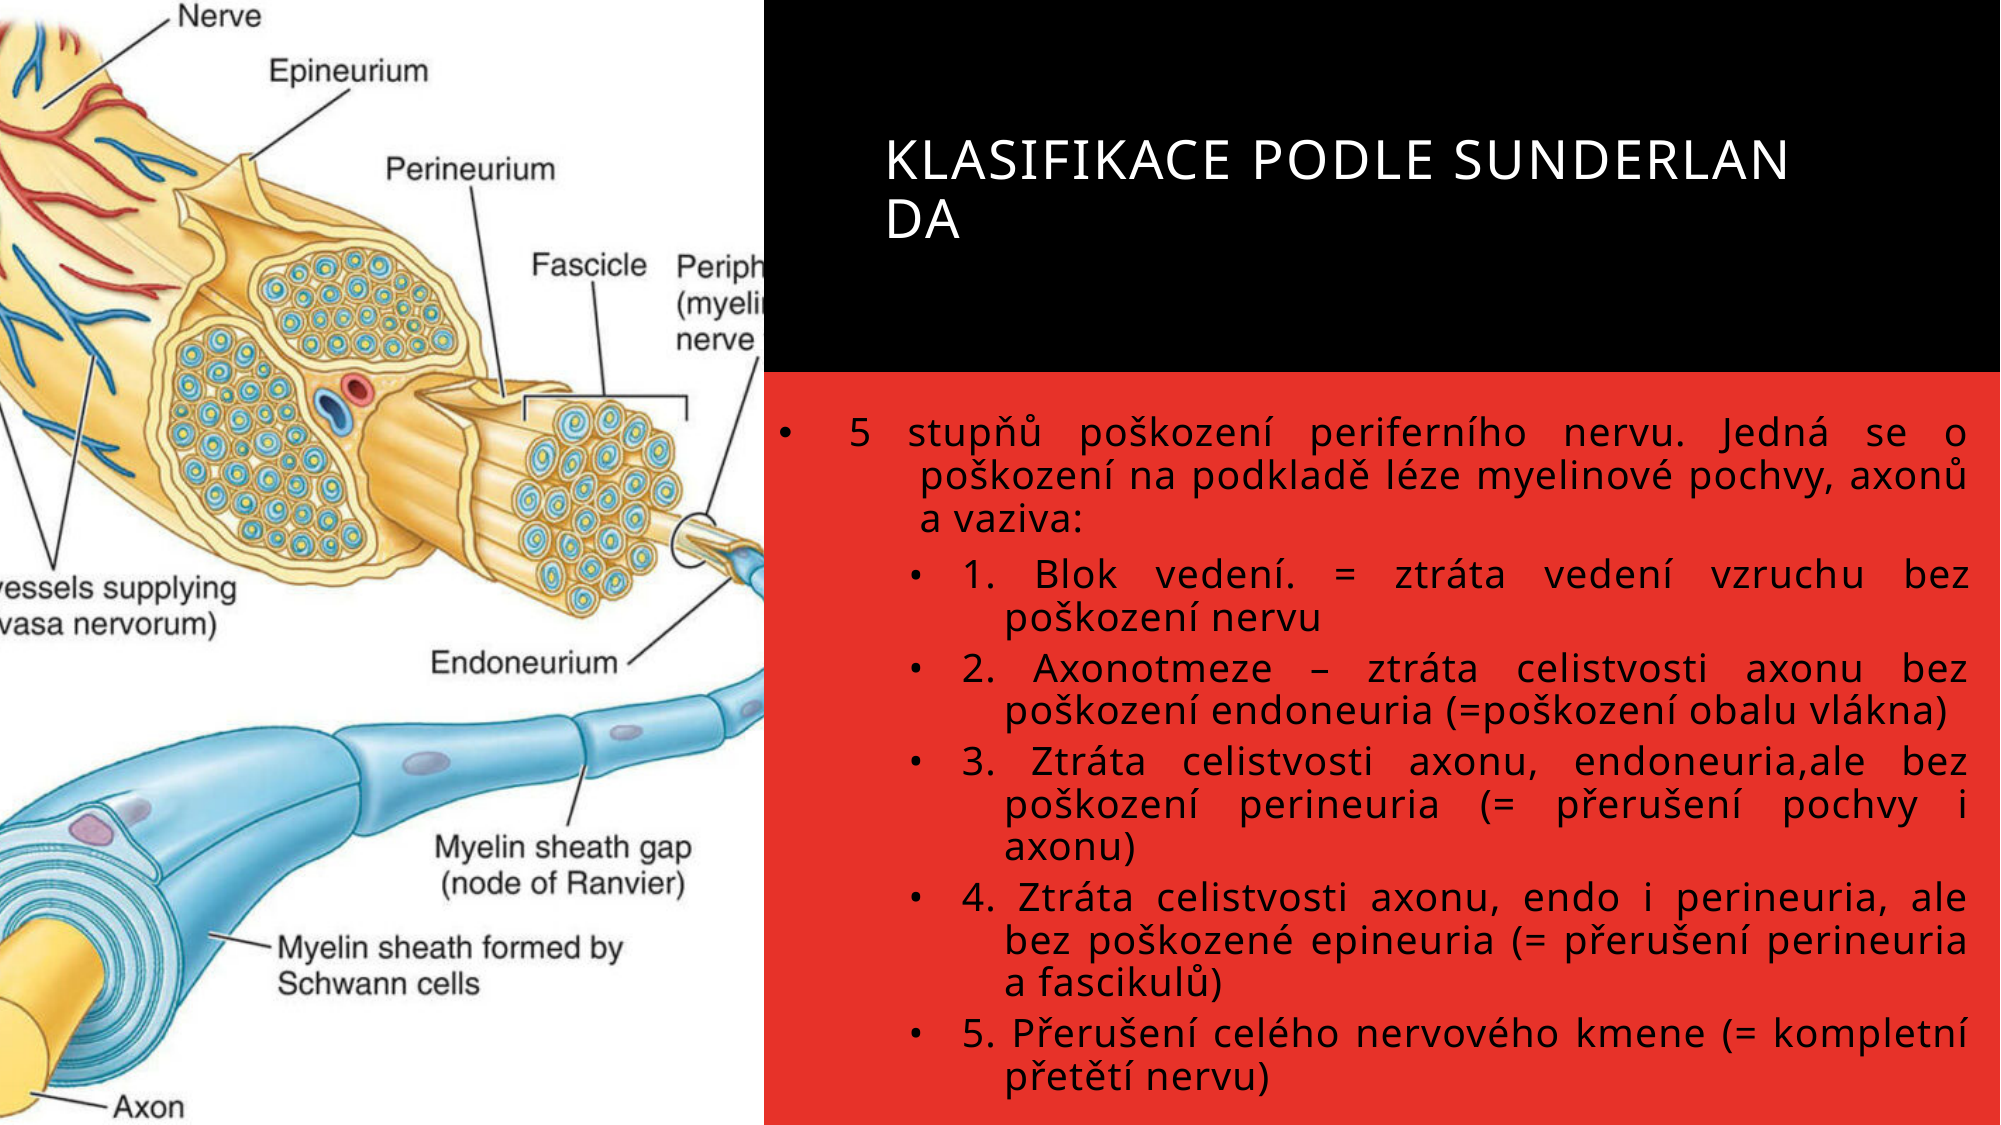

# Klasifikace Podle Sunderlanda
5 stupňů poškození periferního nervu. Jedná se o poškození na podkladě léze myelinové pochvy, axonů a vaziva:
1. Blok vedení. = ztráta vedení vzruchu bez poškození nervu
2. Axonotmeze – ztráta celistvosti axonu bez poškození endoneuria (=poškození obalu vlákna)
3. Ztráta celistvosti axonu, endoneuria,ale bez poškození perineuria (= přerušení pochvy i axonu)
4. Ztráta celistvosti axonu, endo i perineuria, ale bez poškozené epineuria (= přerušení perineuria a fascikulů)
5. Přerušení celého nervového kmene (= kompletní přetětí nervu)